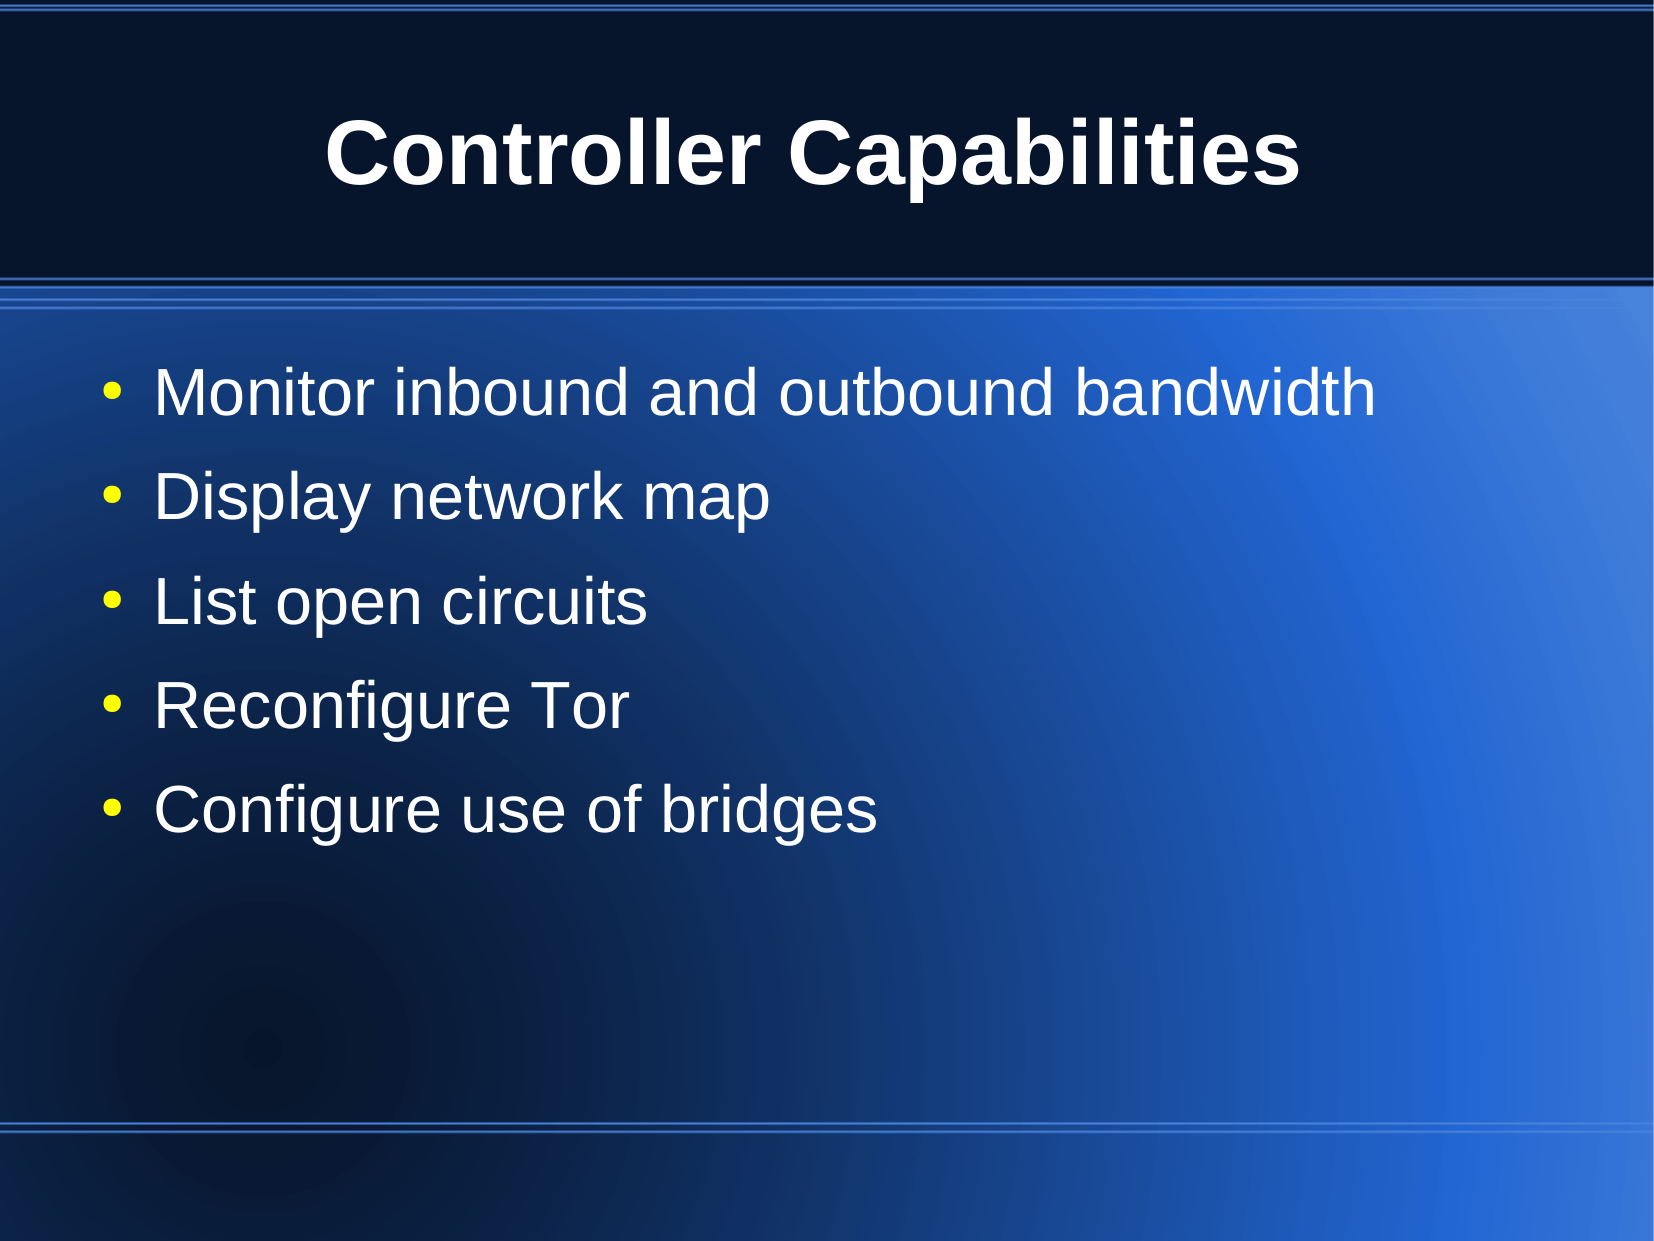

# Controller Capabilities
Monitor inbound and outbound bandwidth
Display network map
List open circuits
Reconfigure Tor
Configure use of bridges